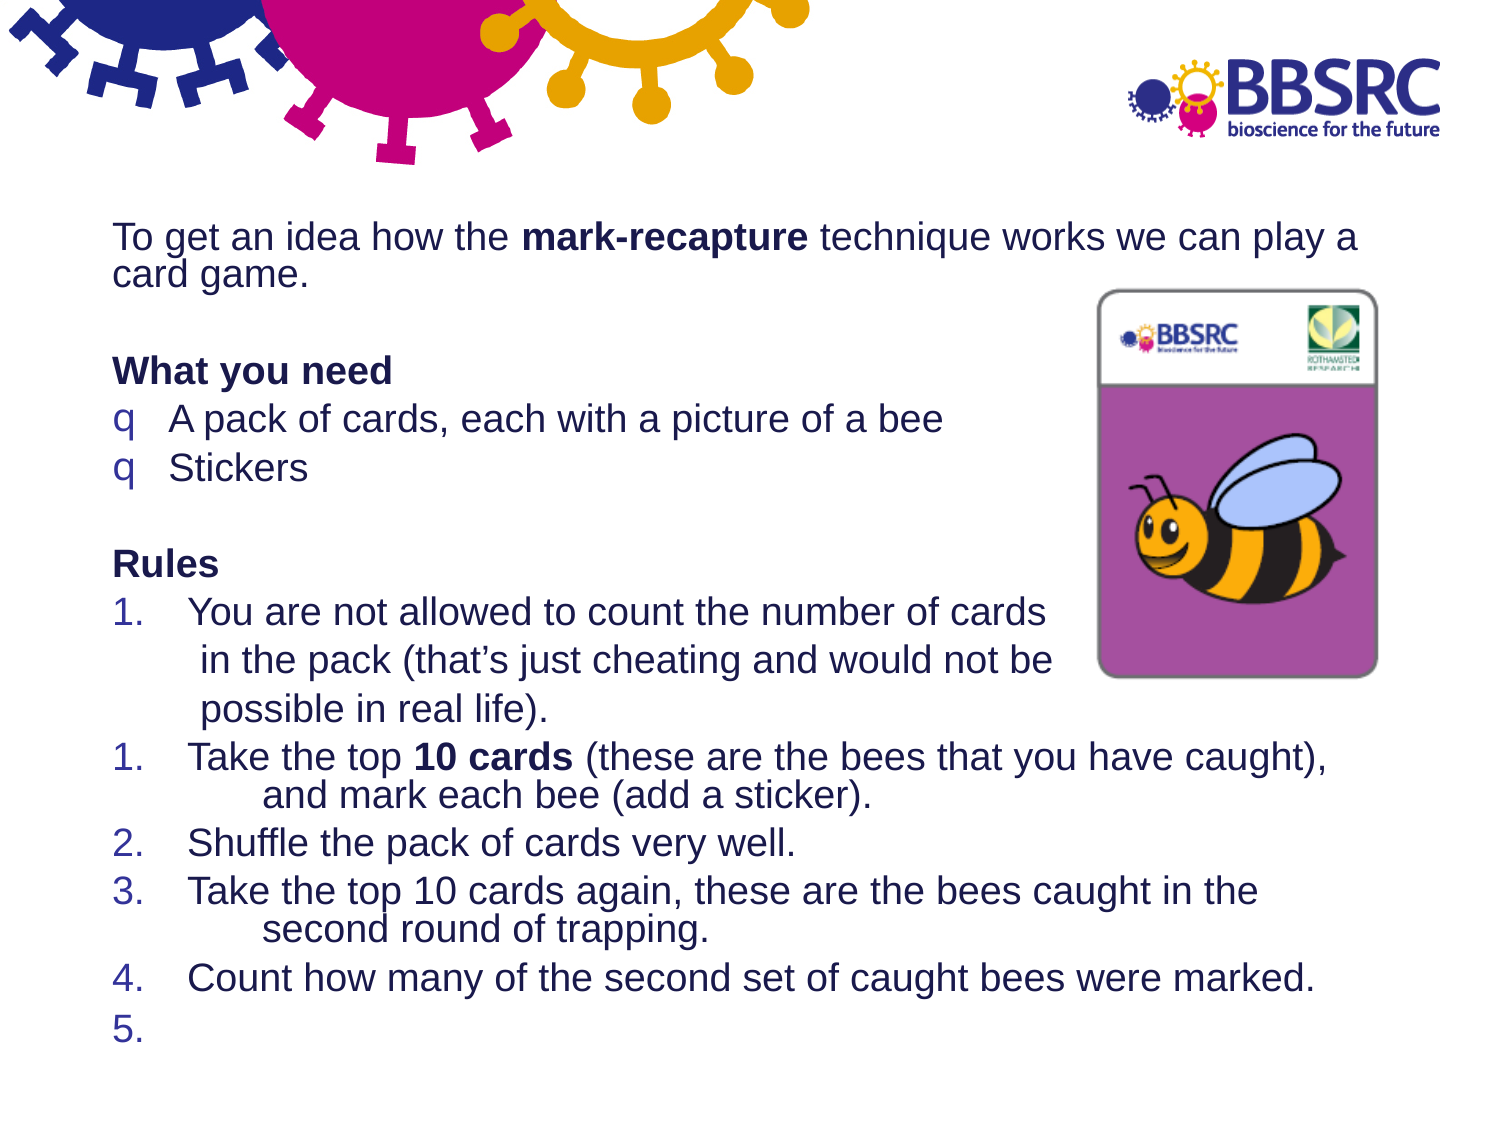

# To get an idea how the mark-recapture technique works we can play a card game.
What you need
A pack of cards, each with a picture of a bee
Stickers
Rules
You are not allowed to count the number of cards
in the pack (that’s just cheating and would not be
possible in real life).
Take the top 10 cards (these are the bees that you have caught), and mark each bee (add a sticker).
Shuffle the pack of cards very well.
Take the top 10 cards again, these are the bees caught in the second round of trapping.
Count how many of the second set of caught bees were marked.